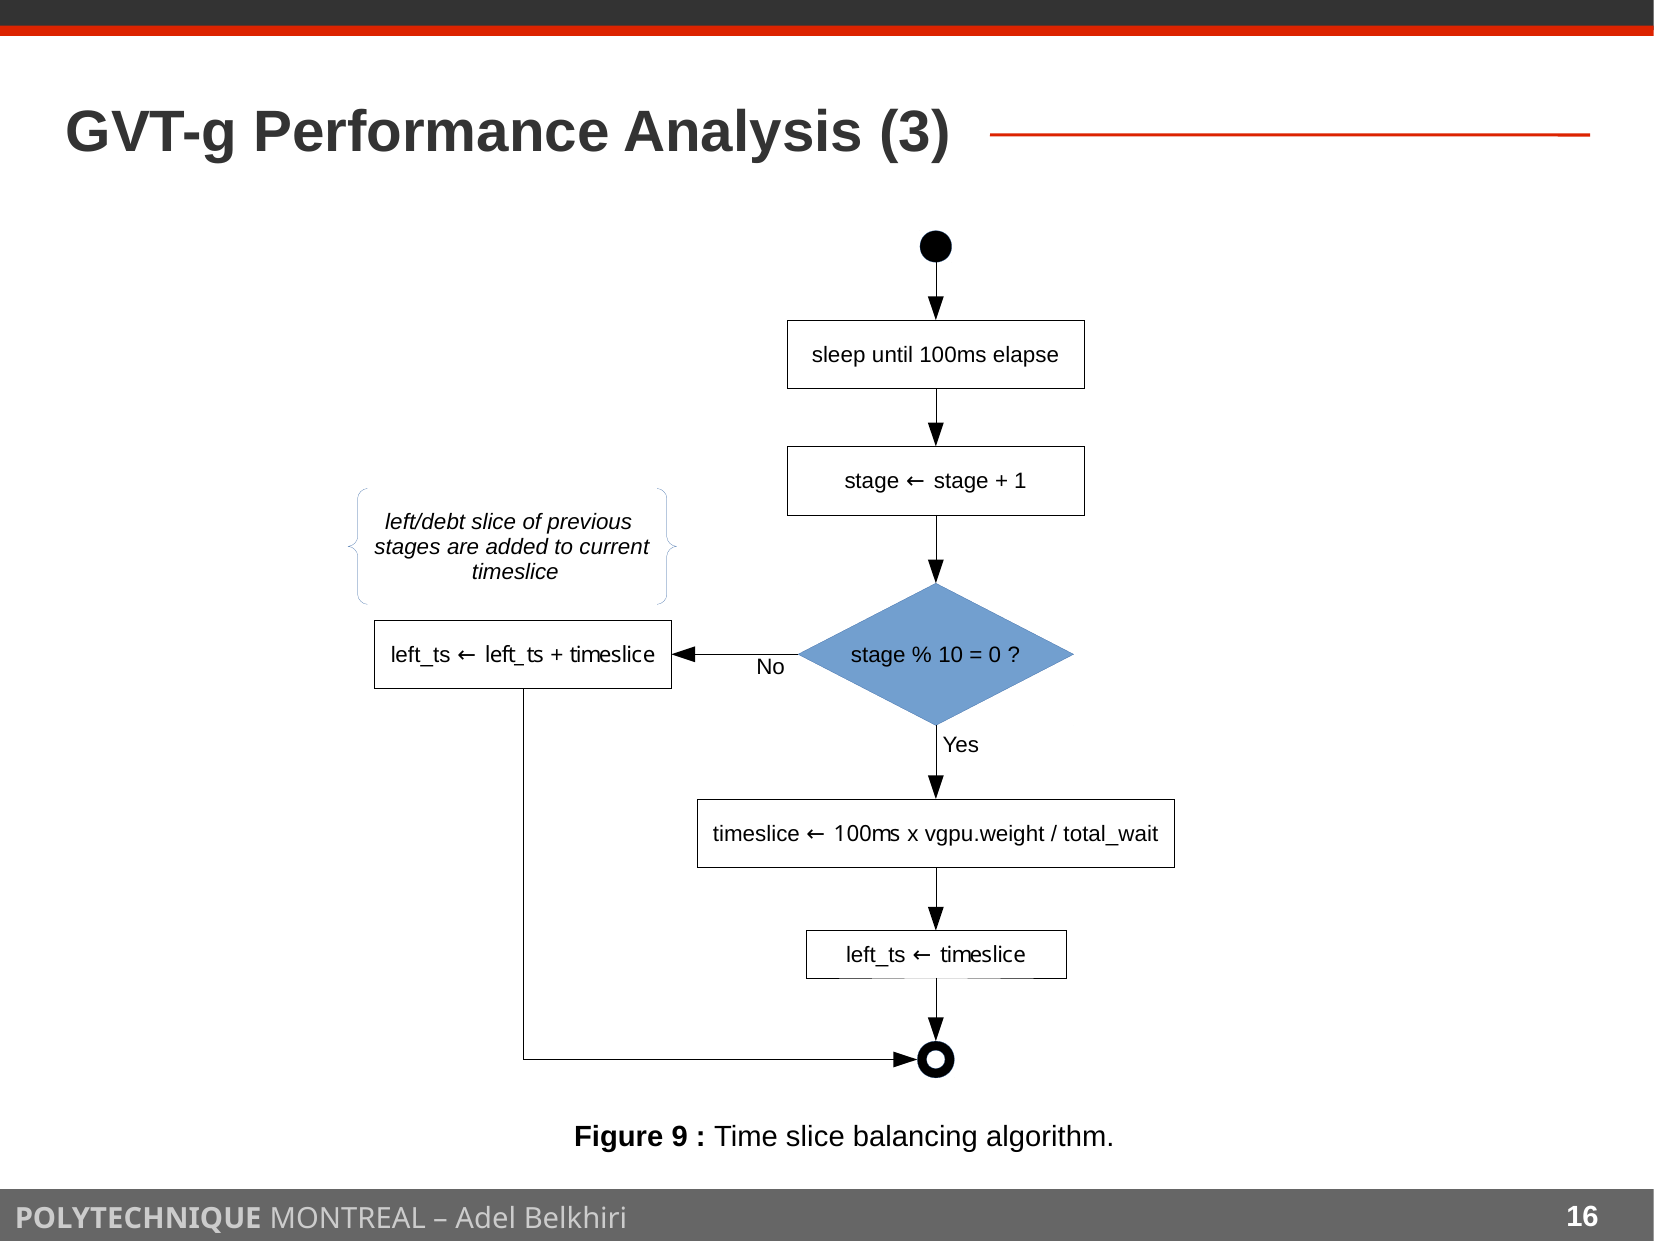

GVT-g Performance Analysis (3)
Figure 9 : Time slice balancing algorithm.
POLYTECHNIQUE MONTREAL – Adel Belkhiri
16